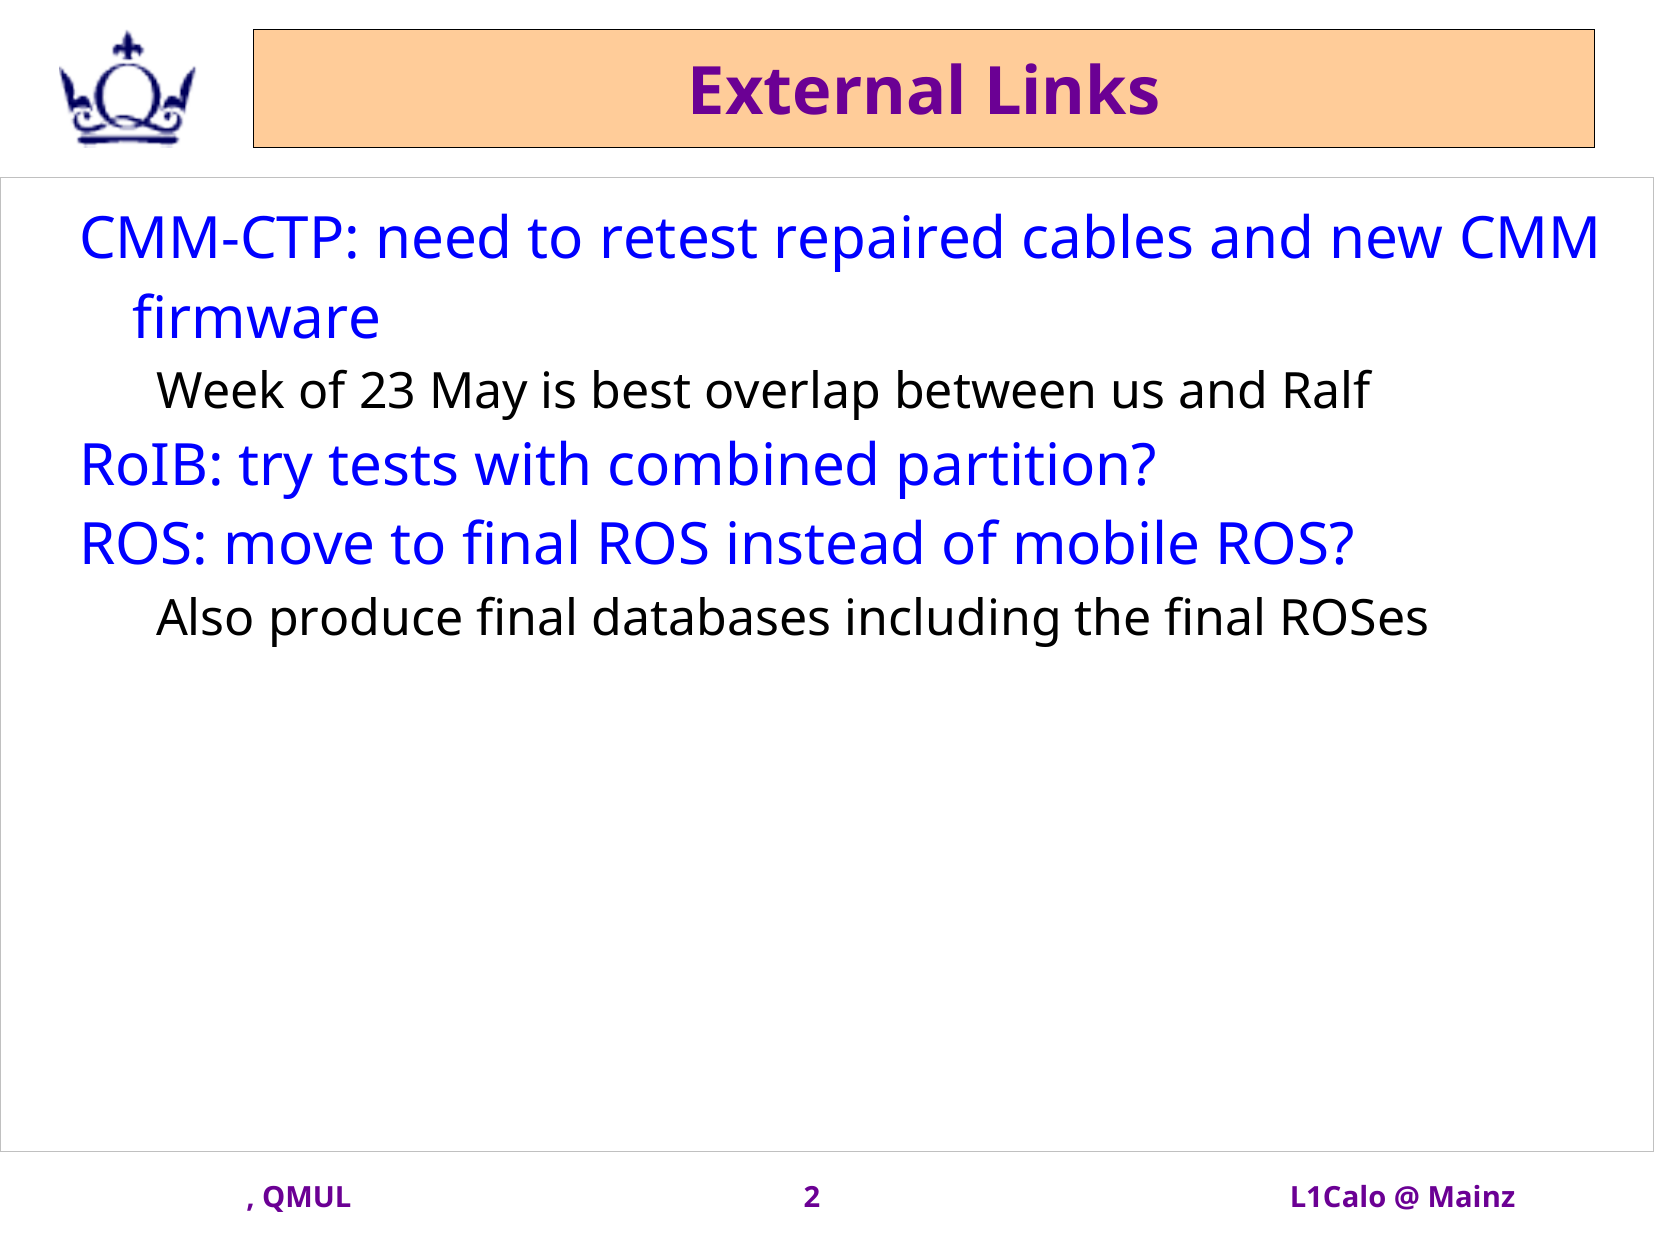

# External Links
CMM-CTP: need to retest repaired cables and new CMM firmware
Week of 23 May is best overlap between us and Ralf
RoIB: try tests with combined partition?
ROS: move to final ROS instead of mobile ROS?
Also produce final databases including the final ROSes